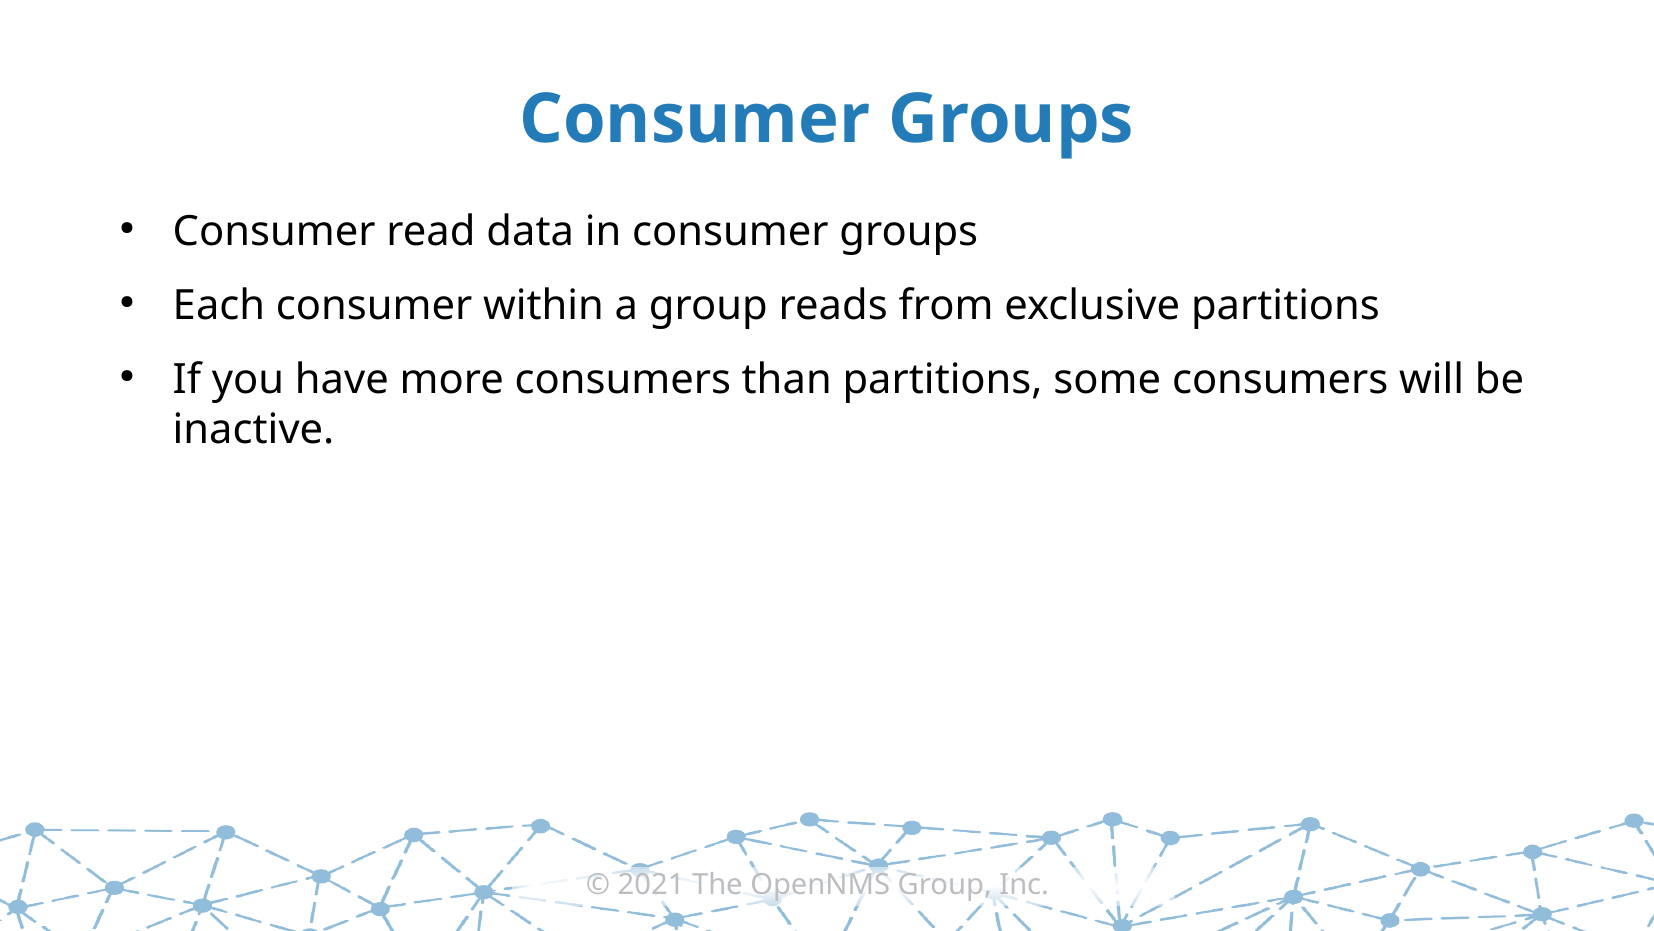

# Consumer Groups
Consumer read data in consumer groups
Each consumer within a group reads from exclusive partitions
If you have more consumers than partitions, some consumers will be inactive.